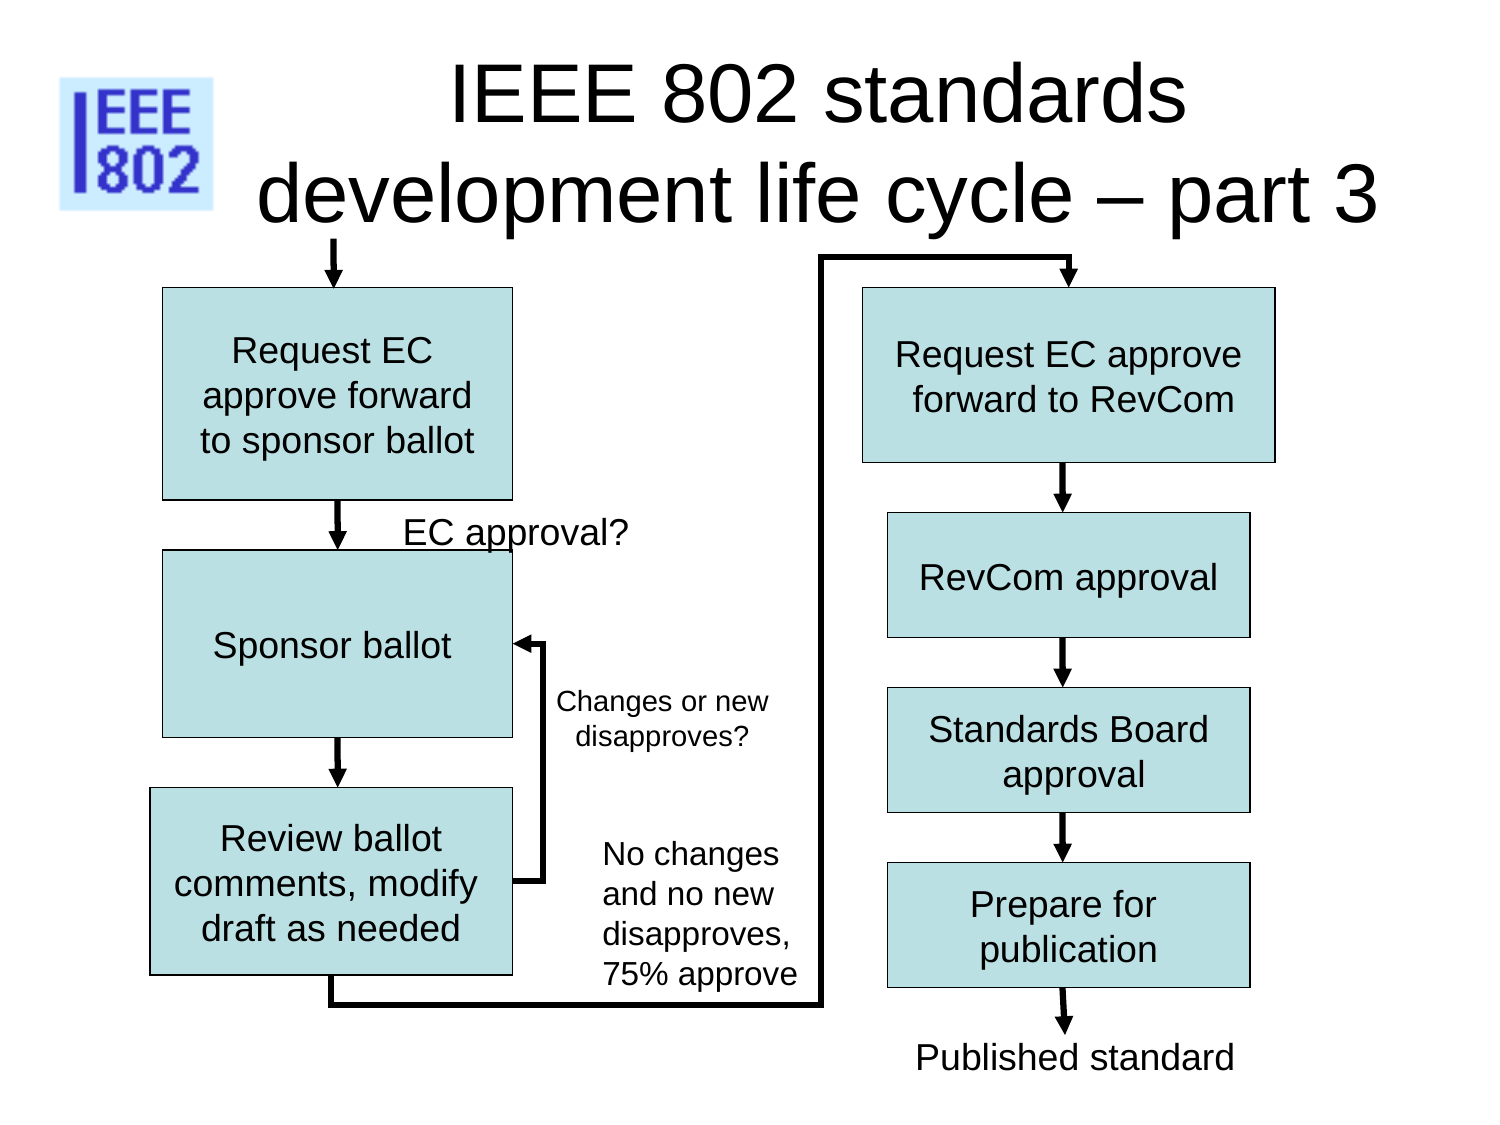

IEEE 802 standards development life cycle – part 3
Request EC
approve forward
to sponsor ballot
Request EC approve
 forward to RevCom
EC approval?
RevCom approval
Sponsor ballot
Changes or new disapproves?
Standards Board
 approval
Review ballot
comments, modify
draft as needed
No changes and no new
disapproves, 75% approve
Prepare for
publication
Published standard